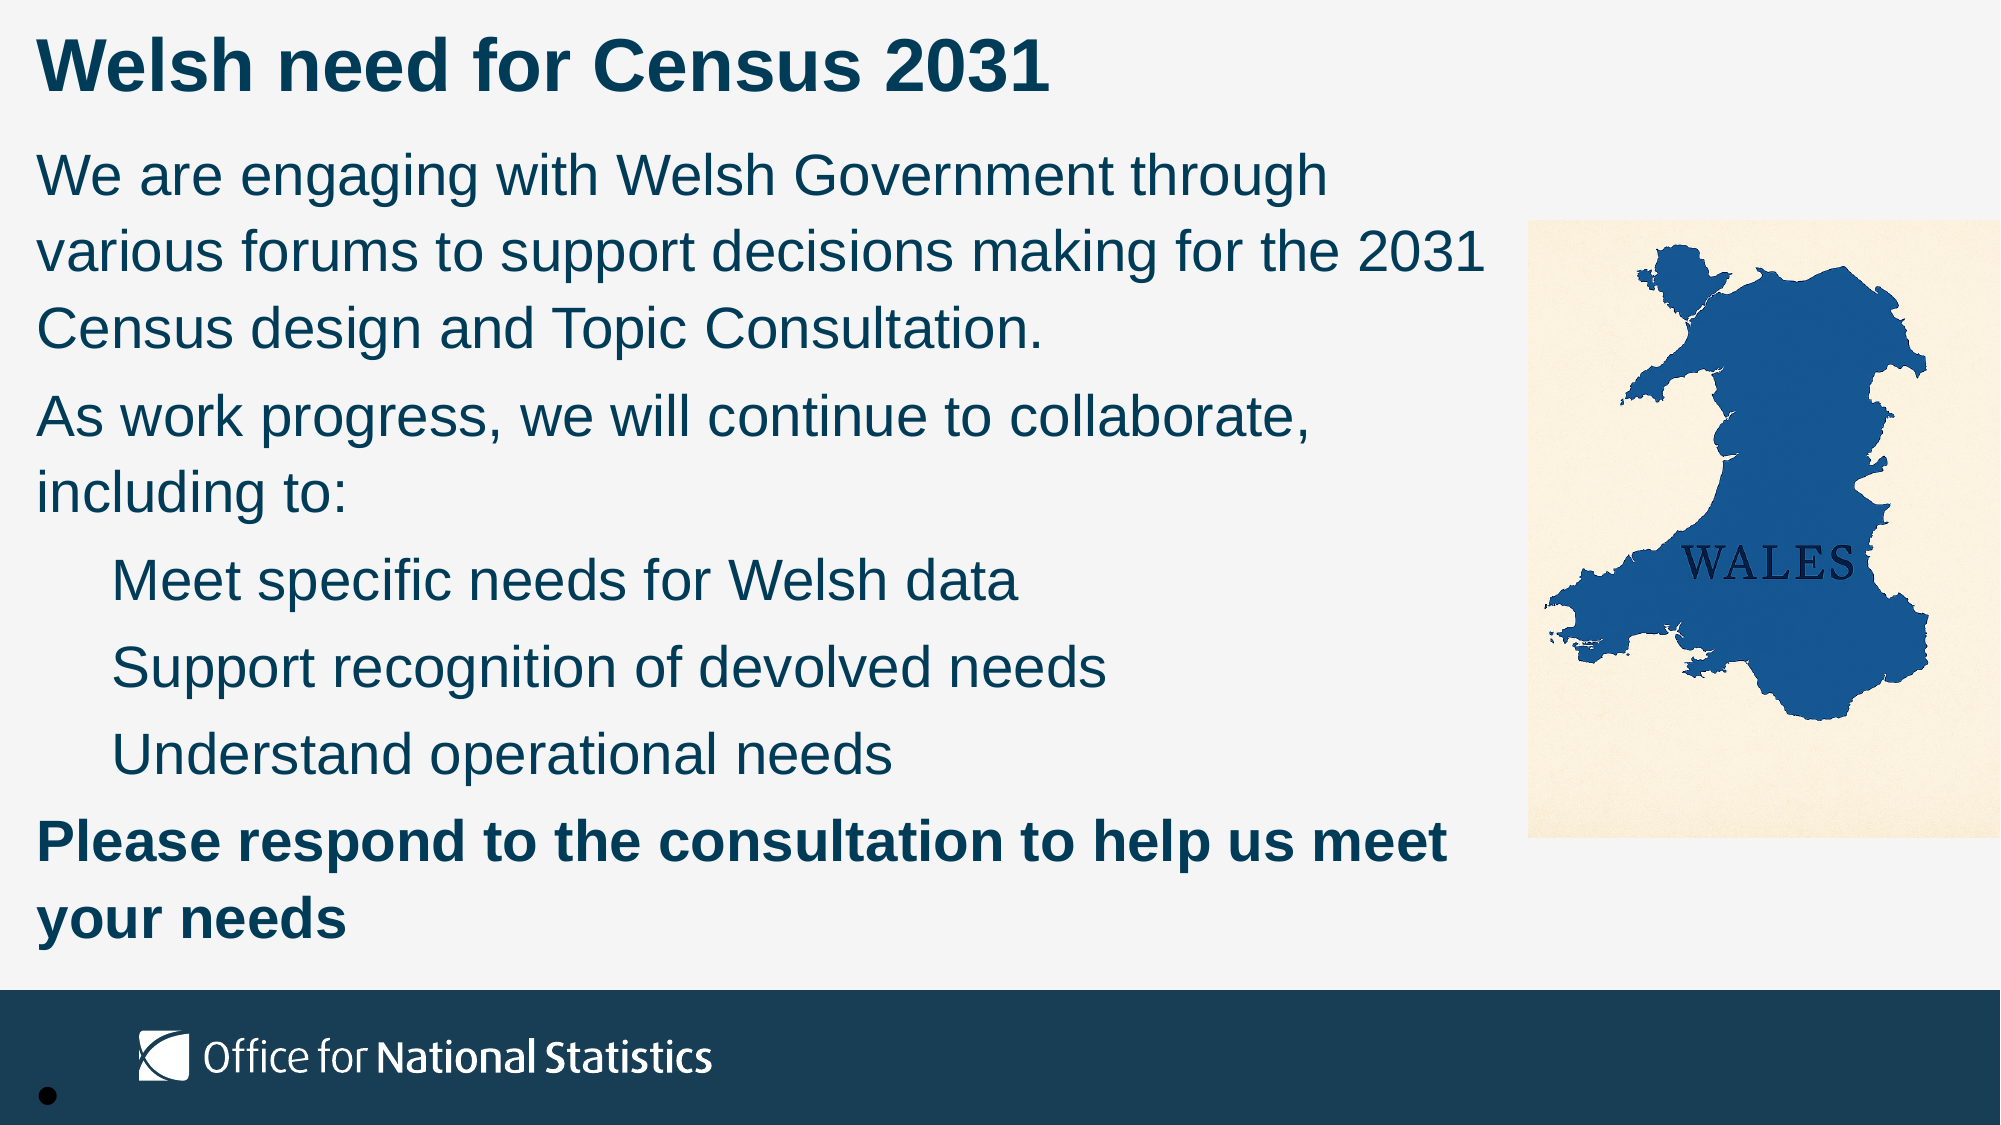

# Welsh need for Census 2031
We are engaging with Welsh Government through various forums to support decisions making for the 2031 Census design and Topic Consultation.
As work progress, we will continue to collaborate, including to:
	Meet specific needs for Welsh data
	Support recognition of devolved needs
	Understand operational needs
Please respond to the consultation to help us meet your needs